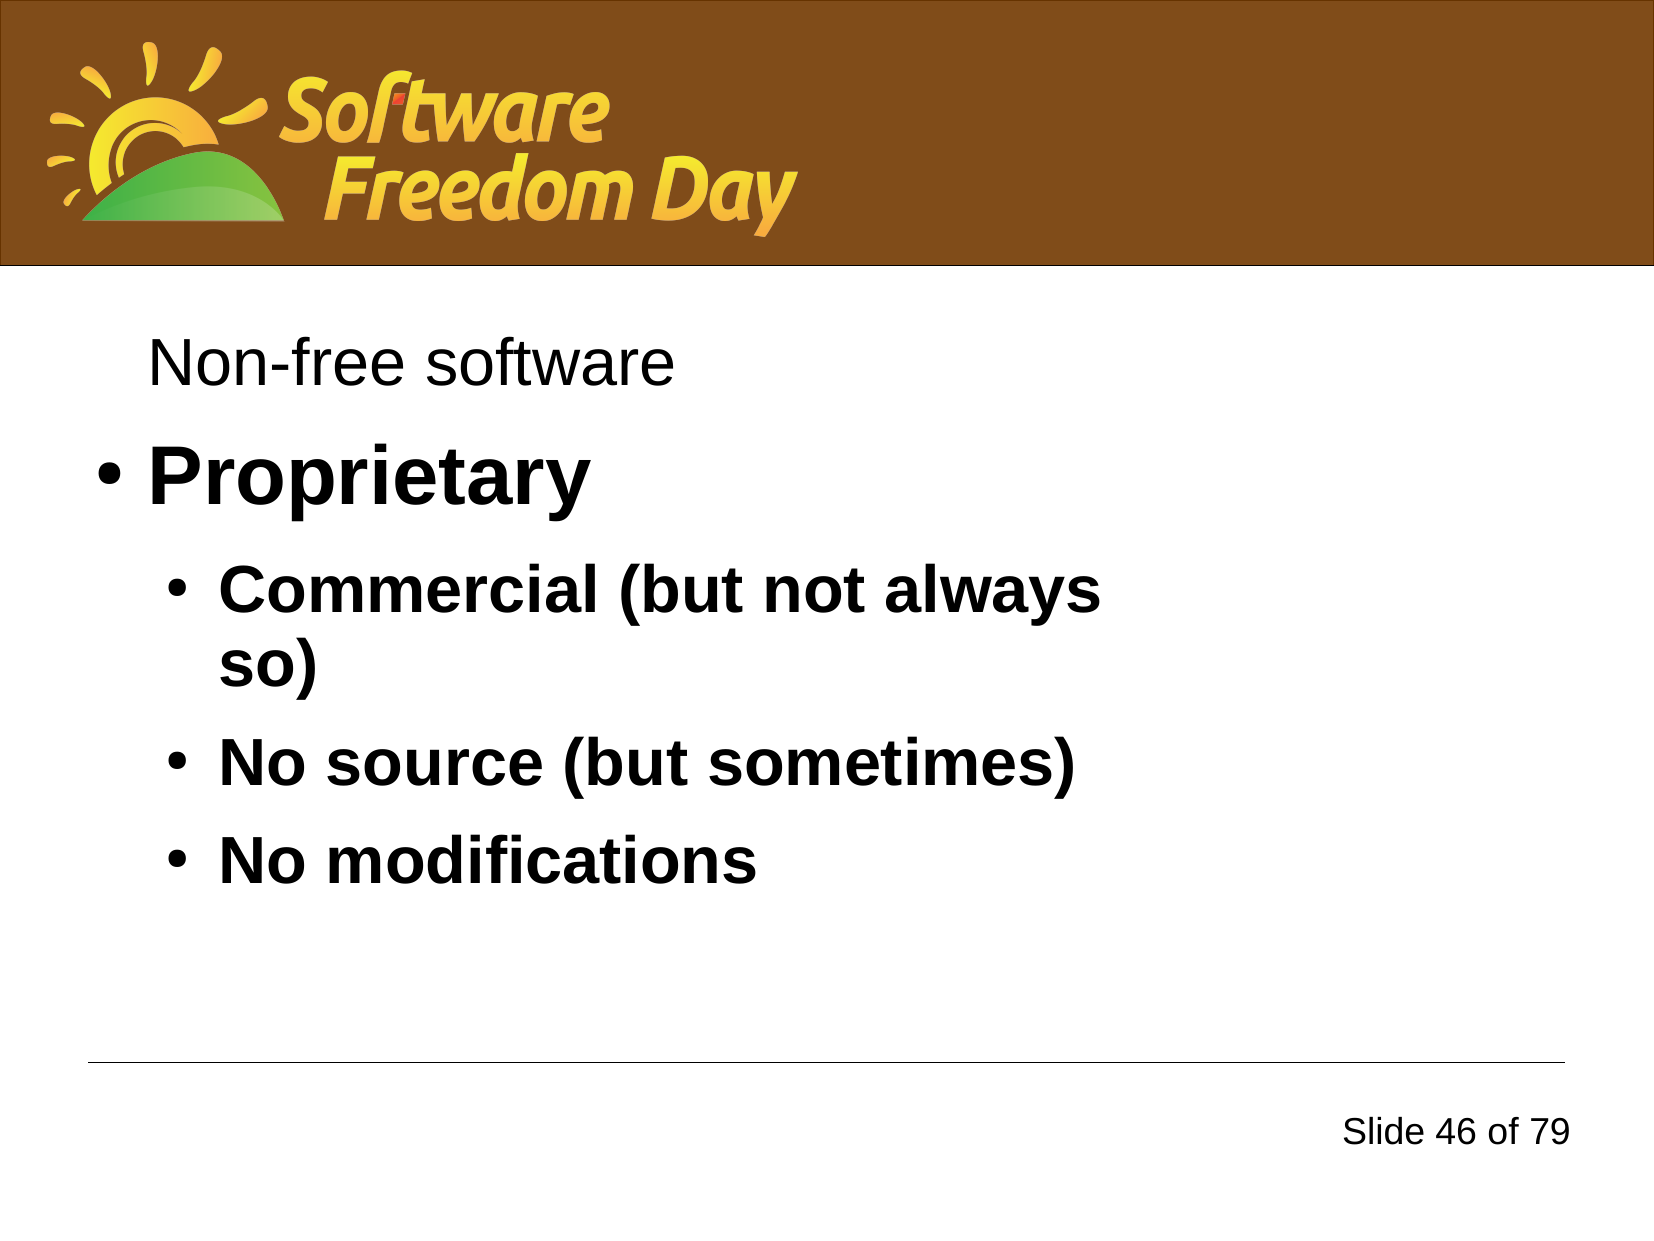

#
Non-free software
Proprietary
Commercial (but not always so)
No source (but sometimes)
No modifications
46